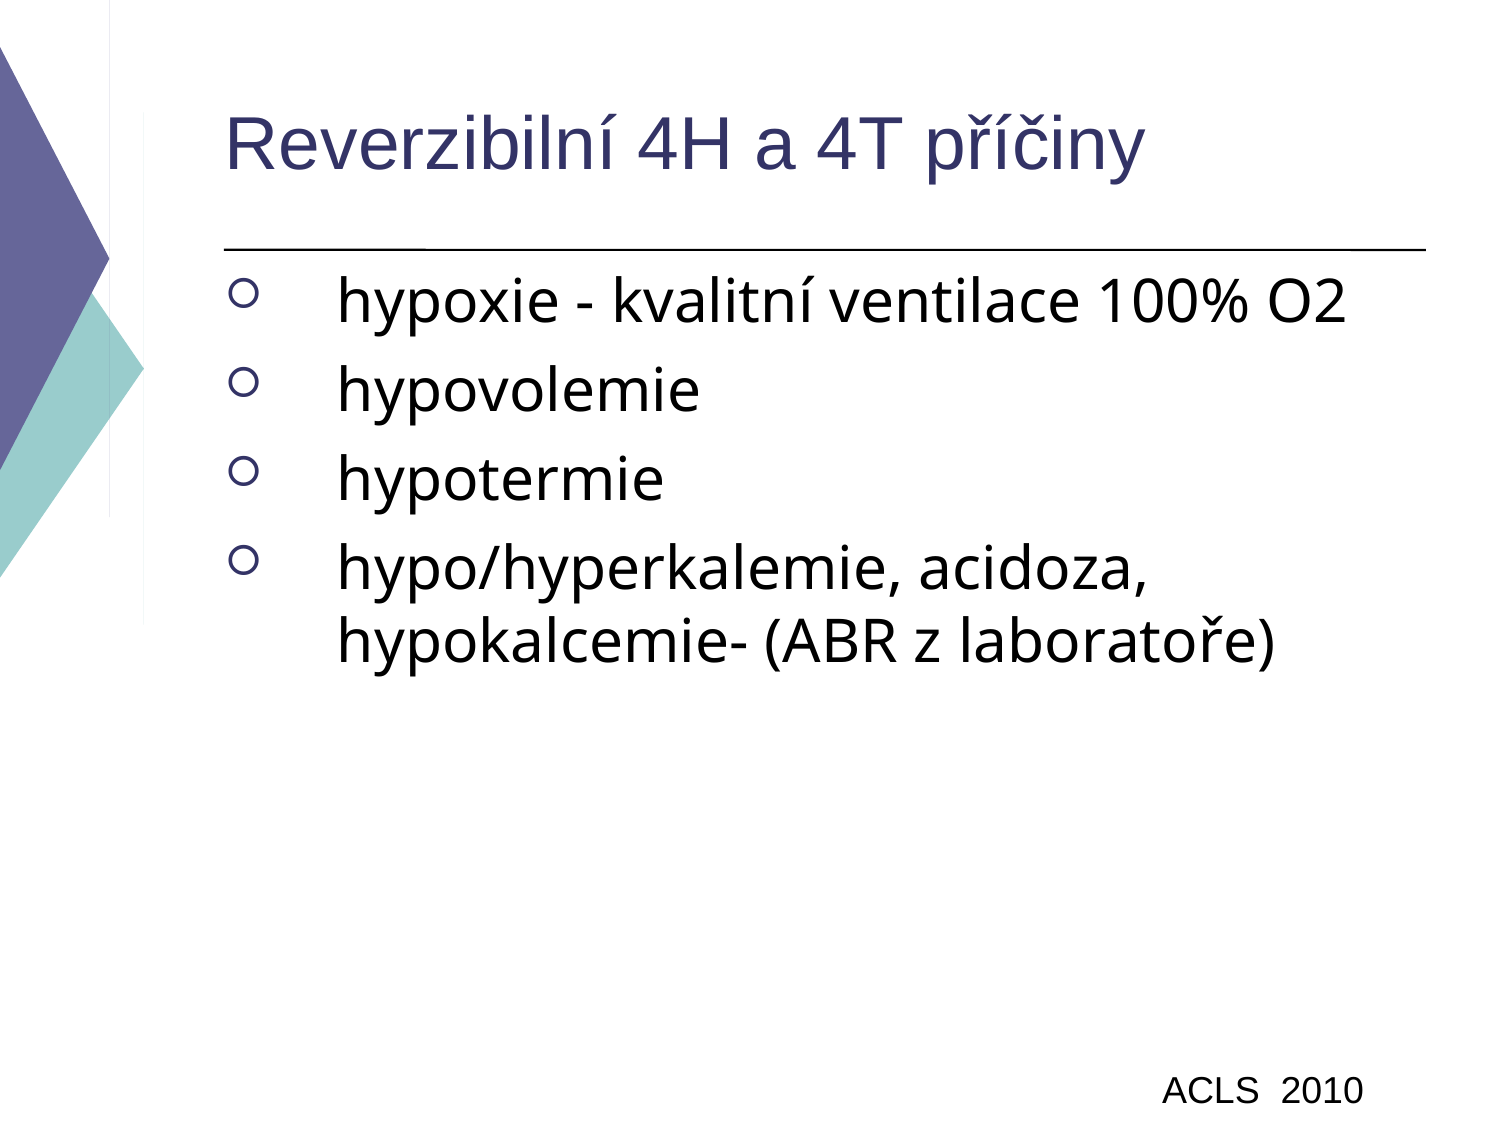

# Reverzibilní 4H a 4T příčiny
hypoxie - kvalitní ventilace 100% O2
hypovolemie
hypotermie
hypo/hyperkalemie, acidoza, hypokalcemie- (ABR z laboratoře)
ACLS 2010